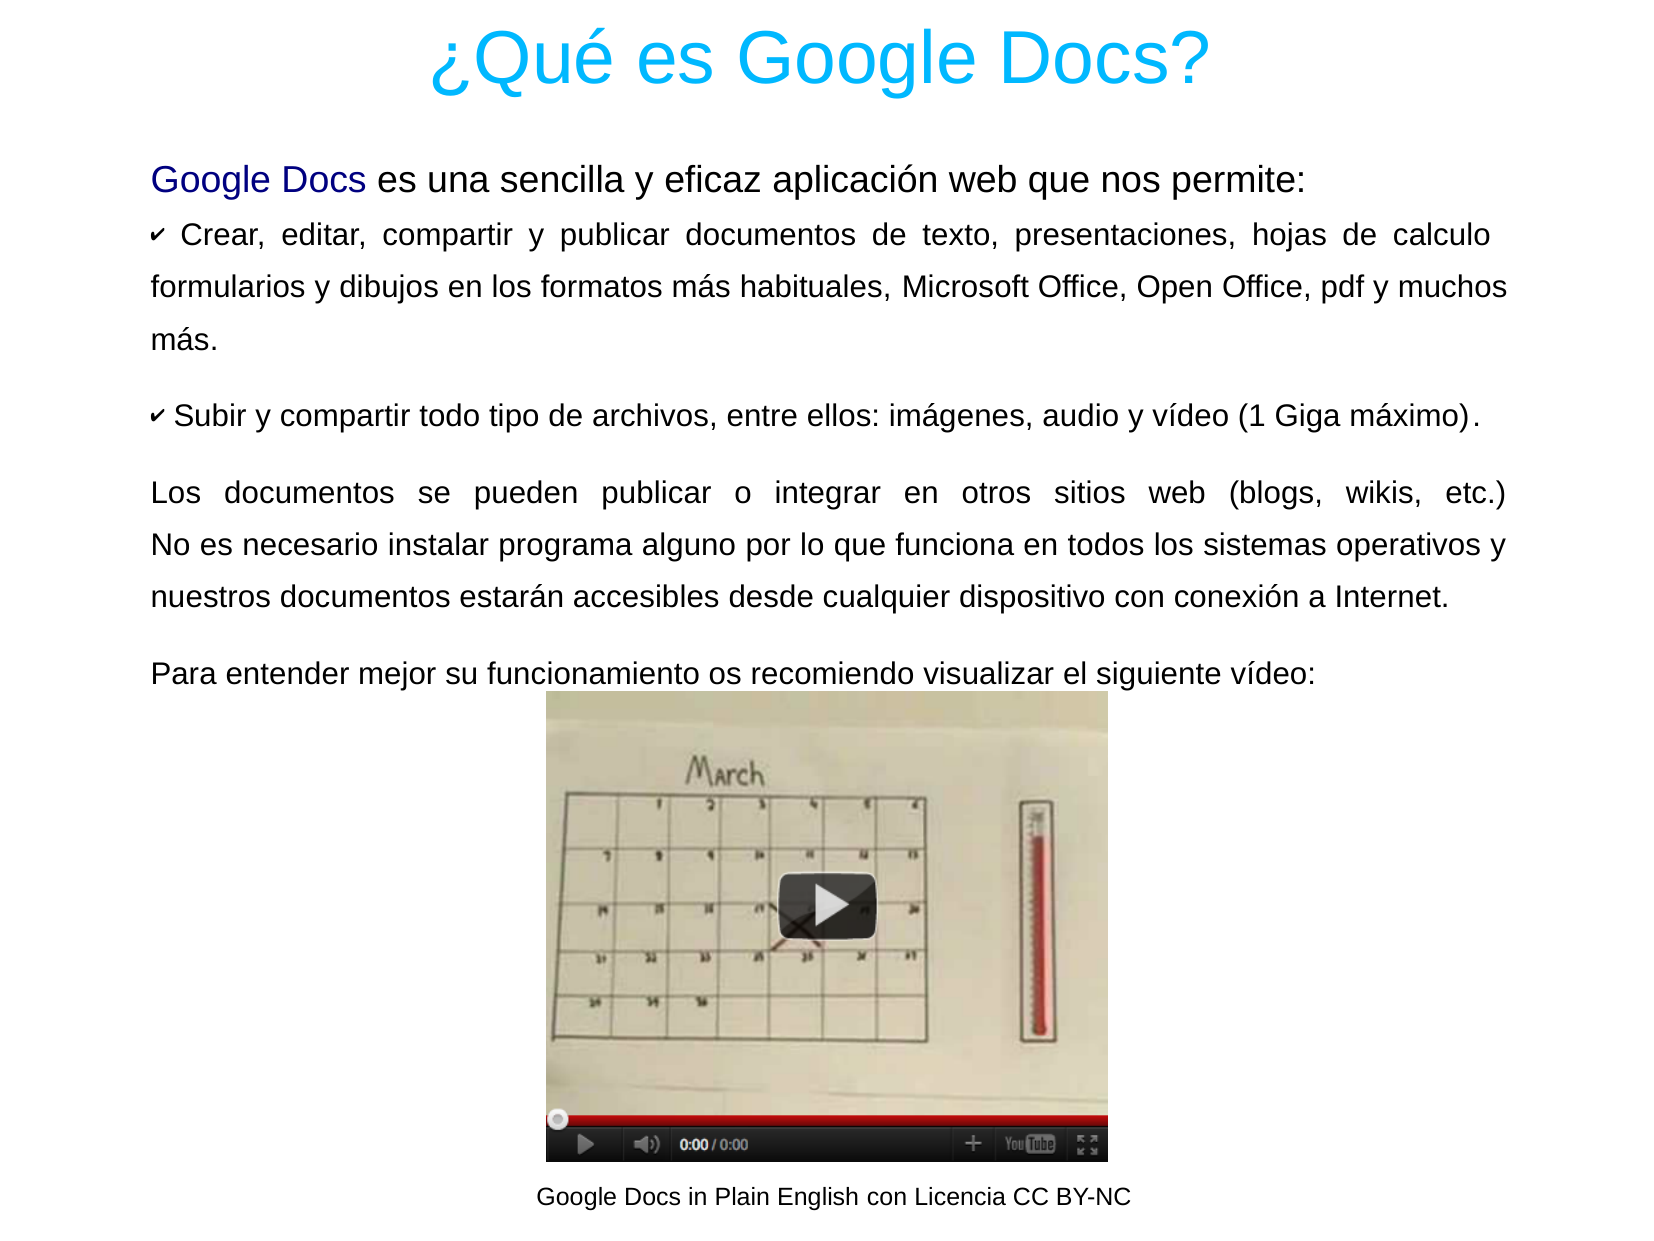

# ¿Qué es Google Docs?
Google Docs es una sencilla y eficaz aplicación web que nos permite:
 Crear, editar, compartir y publicar documentos de texto, presentaciones, hojas de calculo formularios y dibujos en los formatos más habituales, Microsoft Office, Open Office, pdf y muchos más.
 Subir y compartir todo tipo de archivos, entre ellos: imágenes, audio y vídeo (1 Giga máximo).
Los documentos se pueden publicar o integrar en otros sitios web (blogs, wikis, etc.)
No es necesario instalar programa alguno por lo que funciona en todos los sistemas operativos y nuestros documentos estarán accesibles desde cualquier dispositivo con conexión a Internet.
Para entender mejor su funcionamiento os recomiendo visualizar el siguiente vídeo:
Google Docs in Plain English con Licencia CC BY-NC